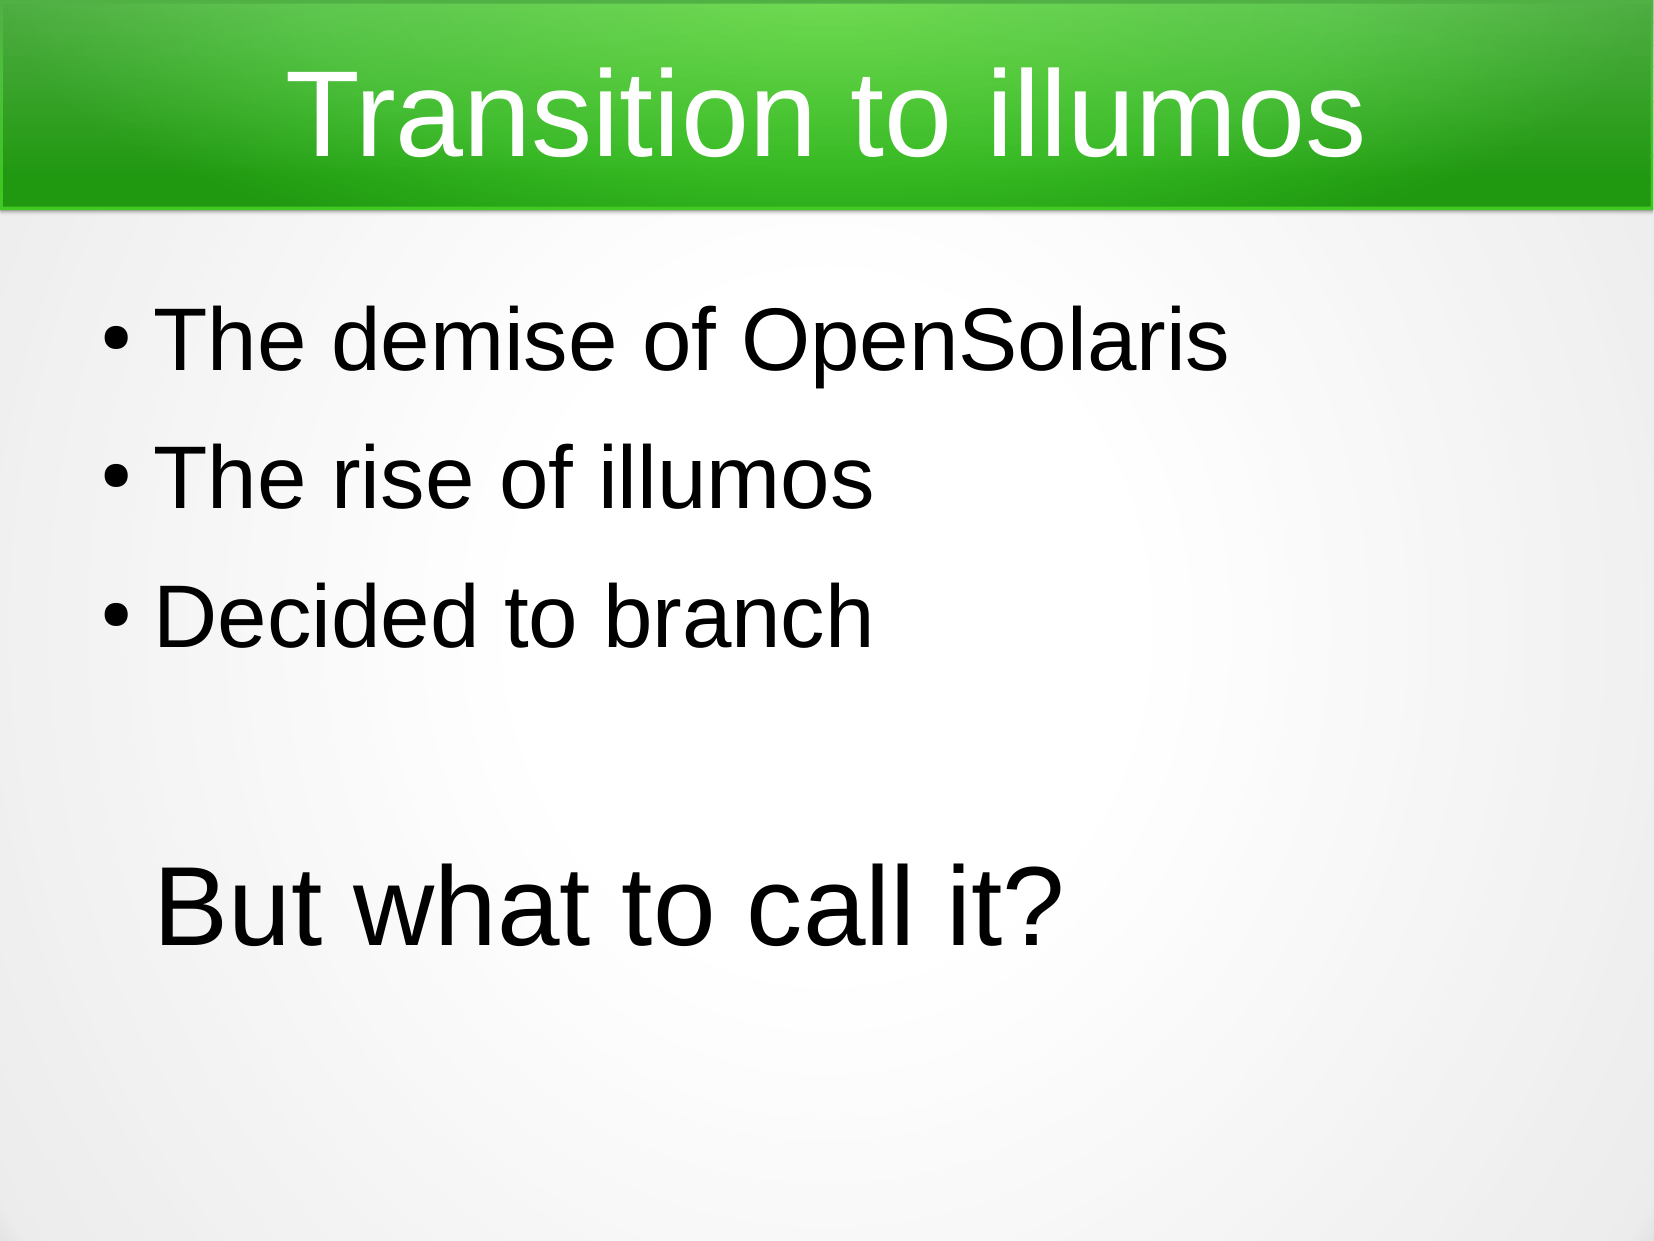

# Transition to illumos
The demise of OpenSolaris
The rise of illumos
Decided to branch
But what to call it?